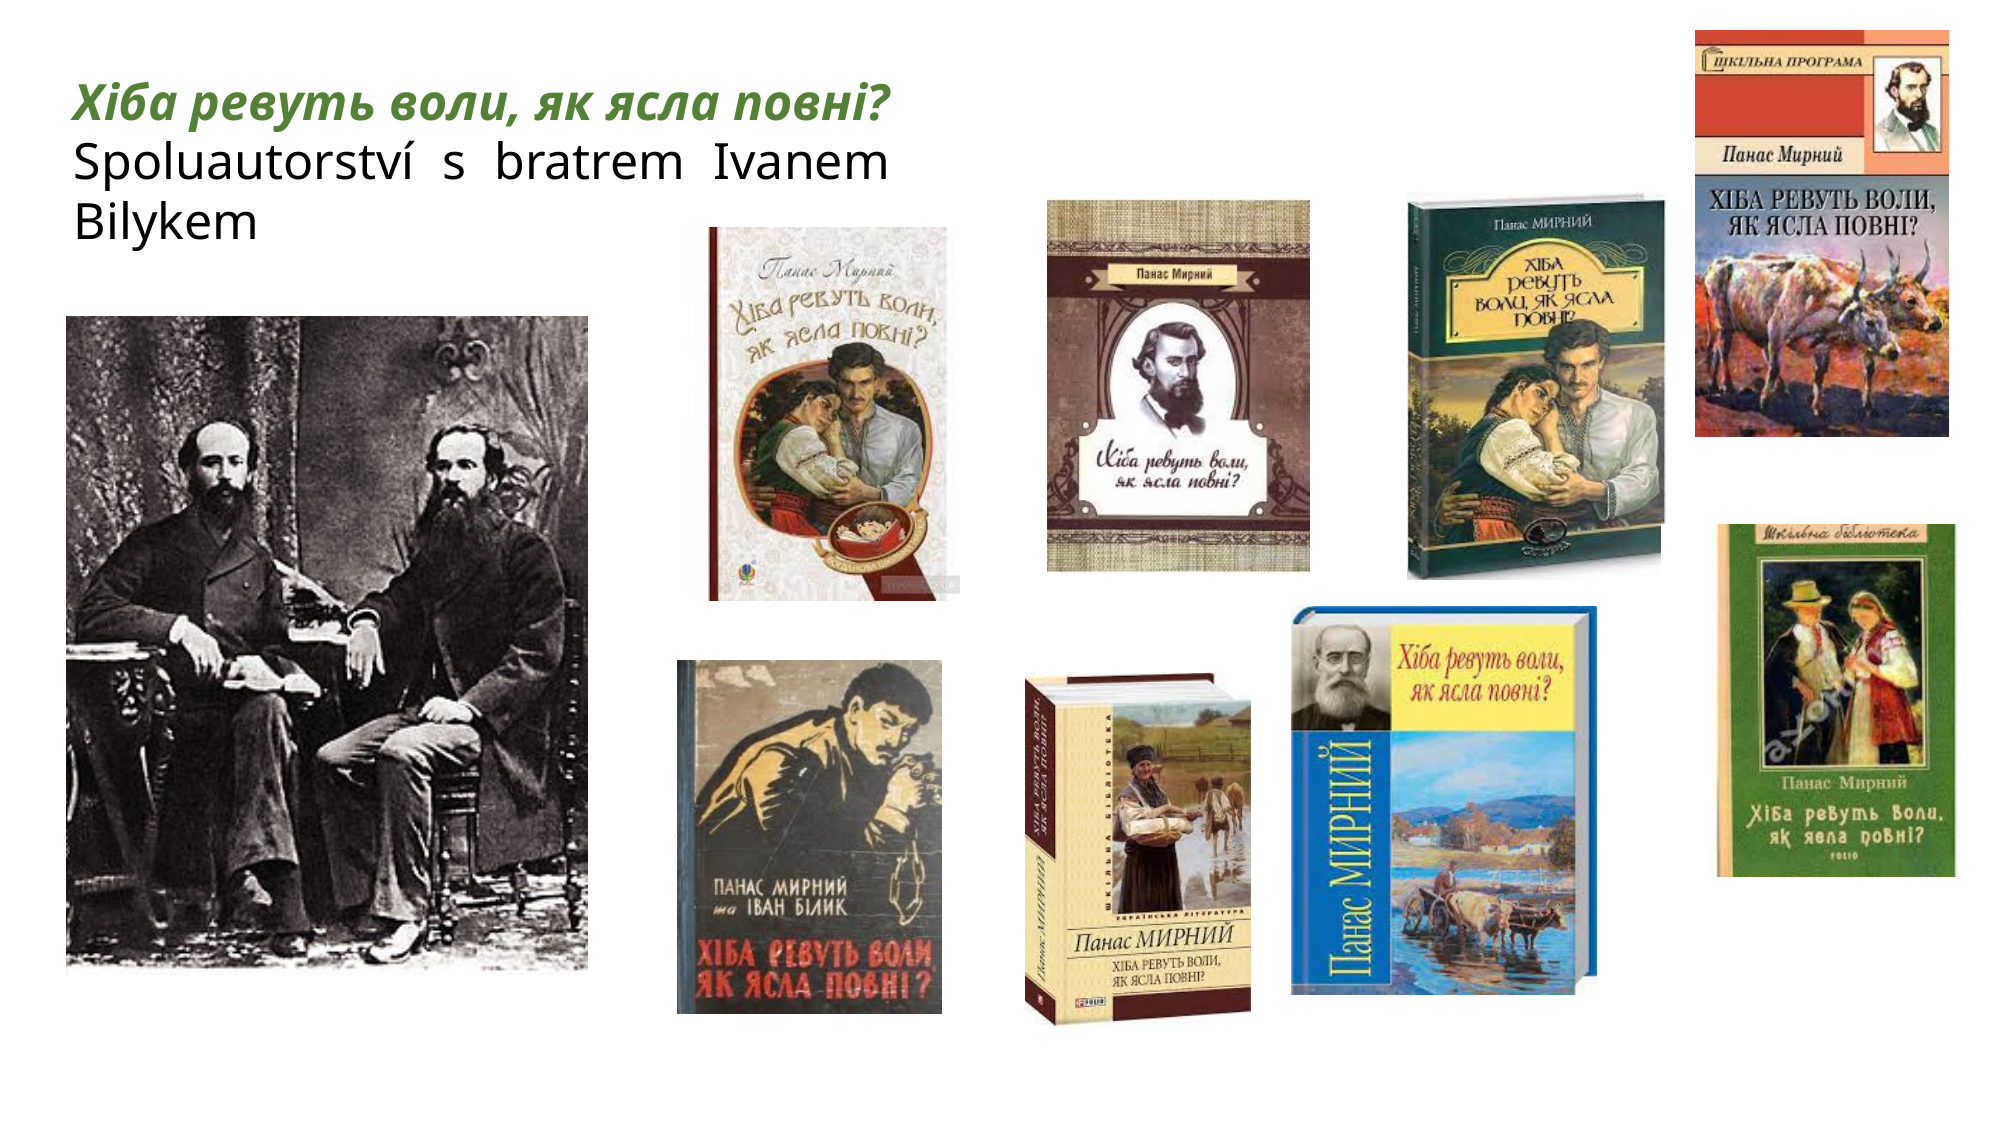

Хіба ревуть воли, як ясла повні?
Spoluautorství s bratrem Ivanem Bilykem